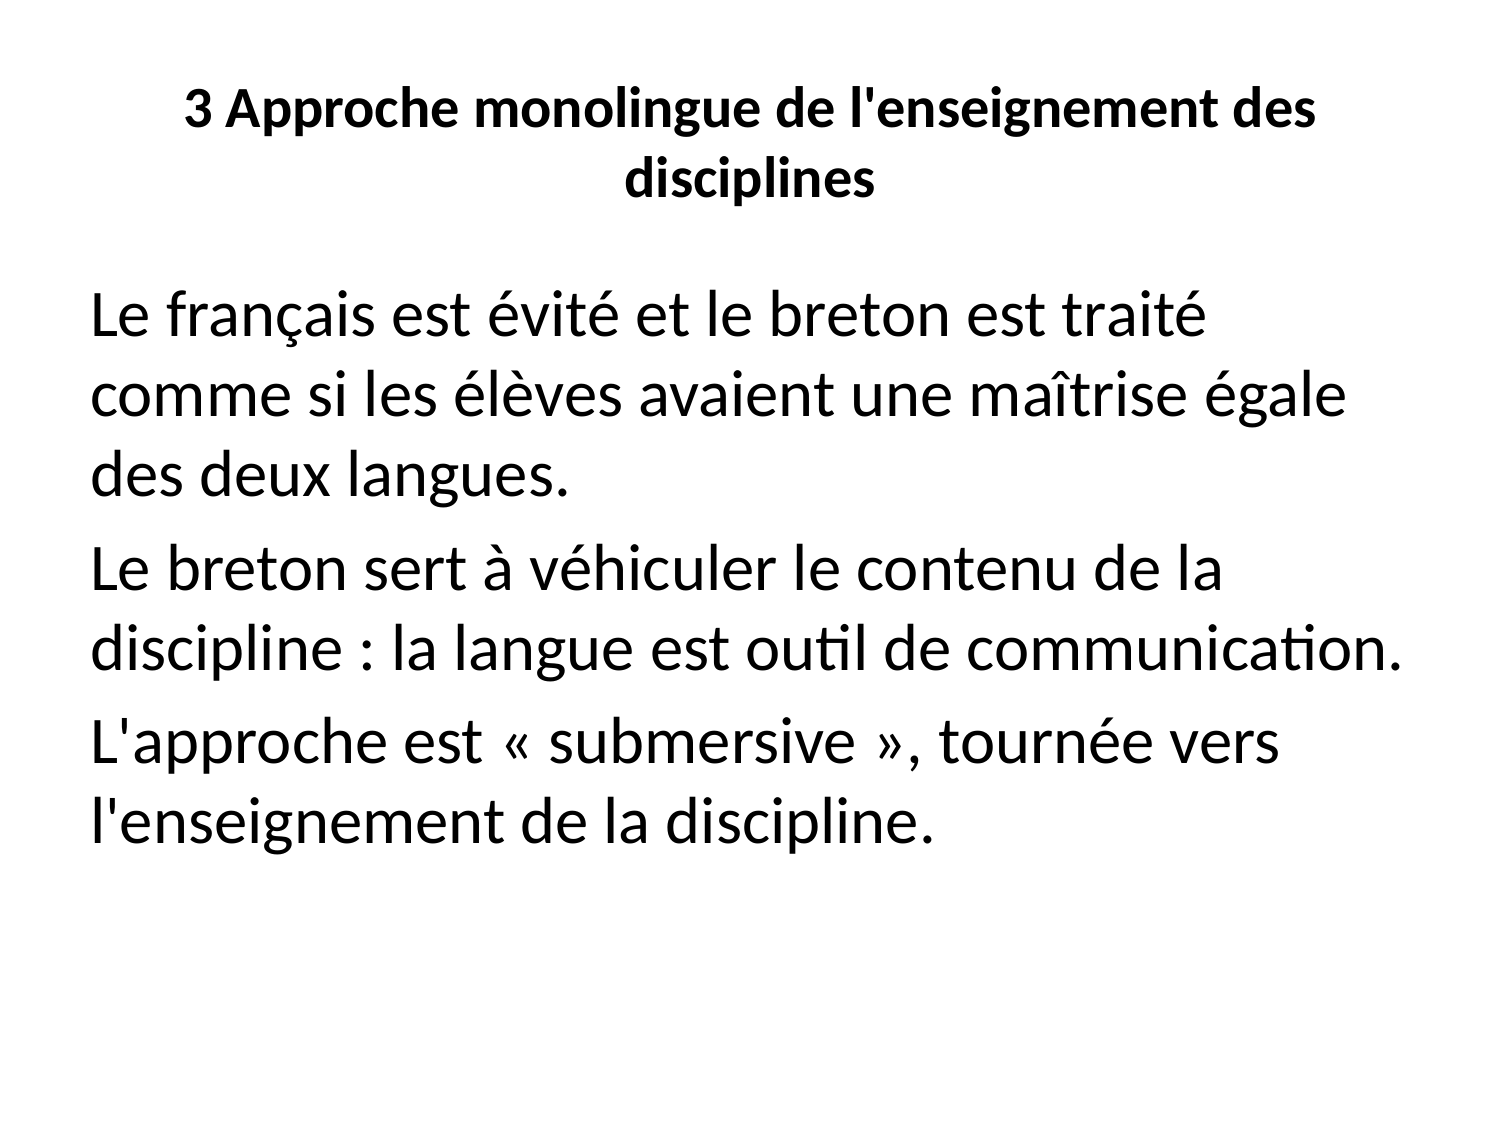

# 3 Approche monolingue de l'enseignement des disciplines
Le français est évité et le breton est traité comme si les élèves avaient une maîtrise égale des deux langues.
Le breton sert à véhiculer le contenu de la discipline : la langue est outil de communication.
L'approche est « submersive », tournée vers l'enseignement de la discipline.